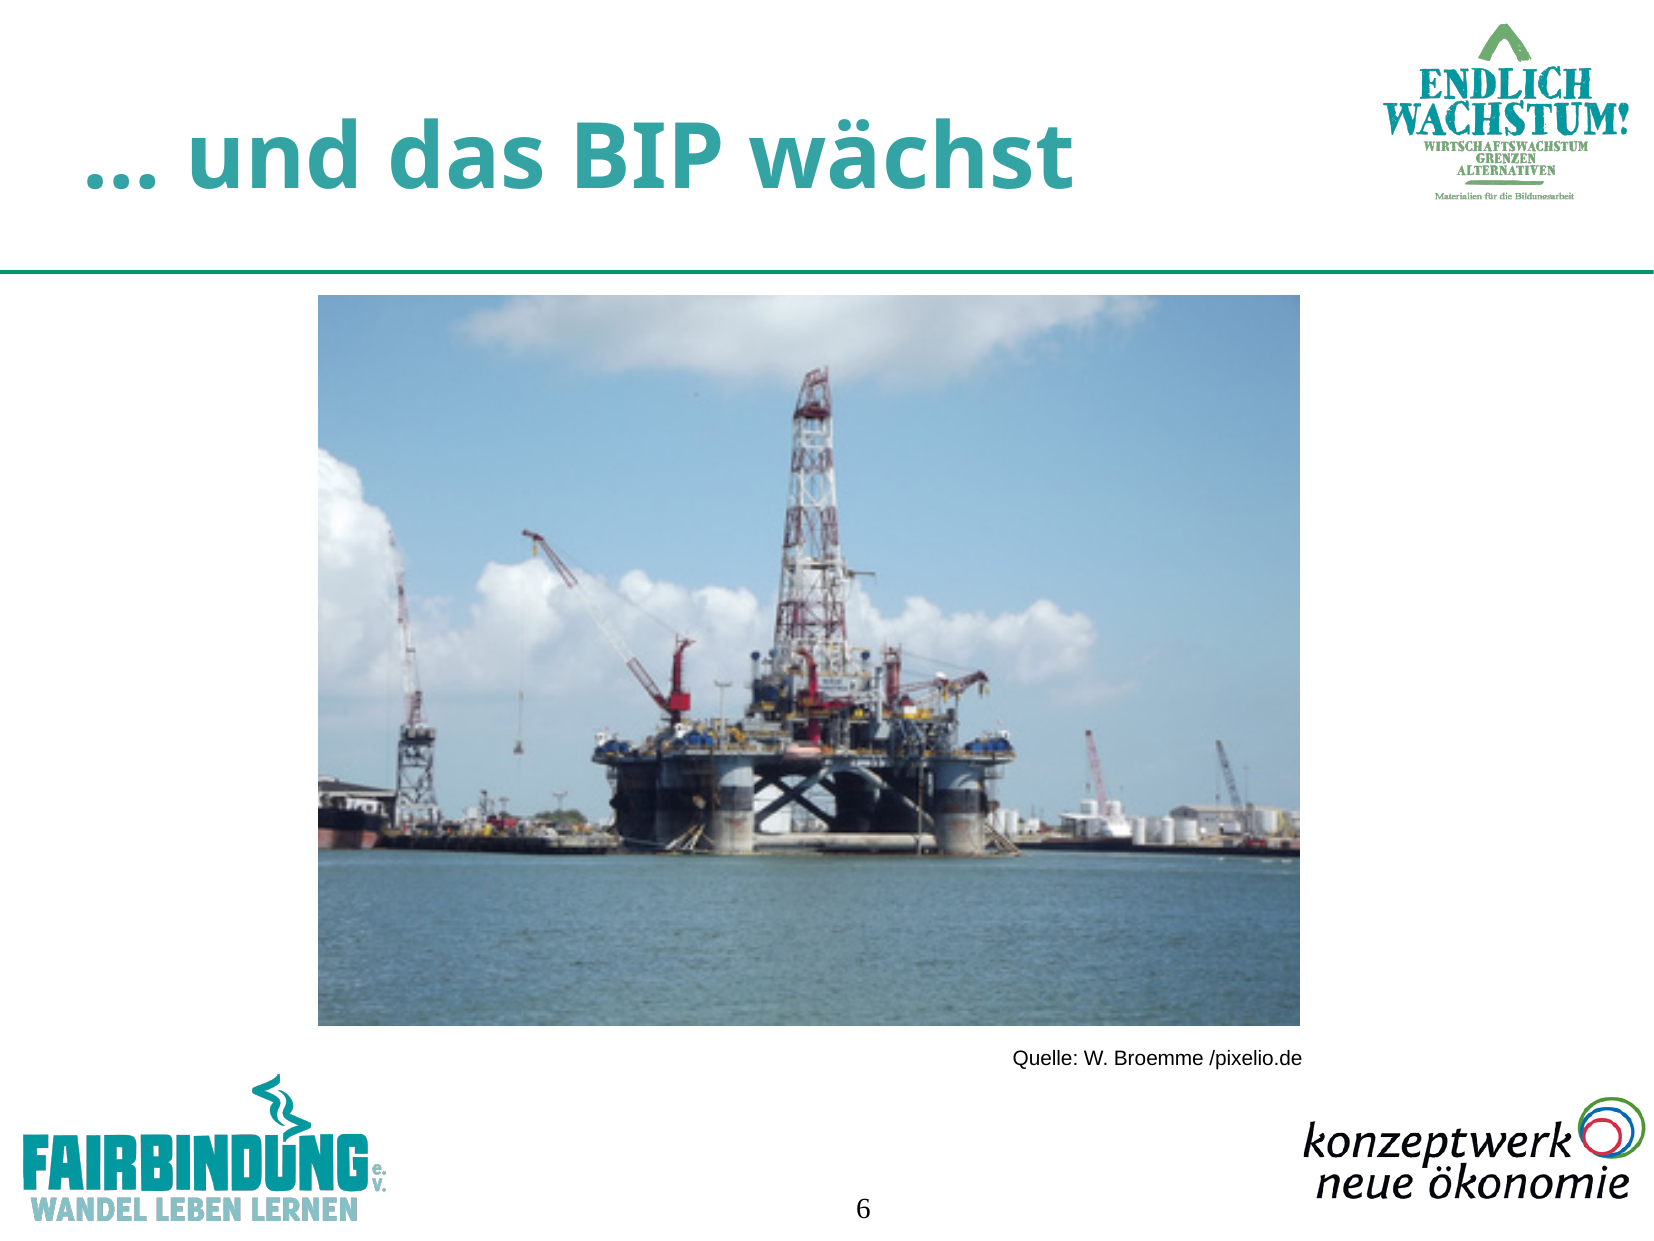

… und das BIP wächst
 Quelle: W. Broemme /pixelio.de
#
6